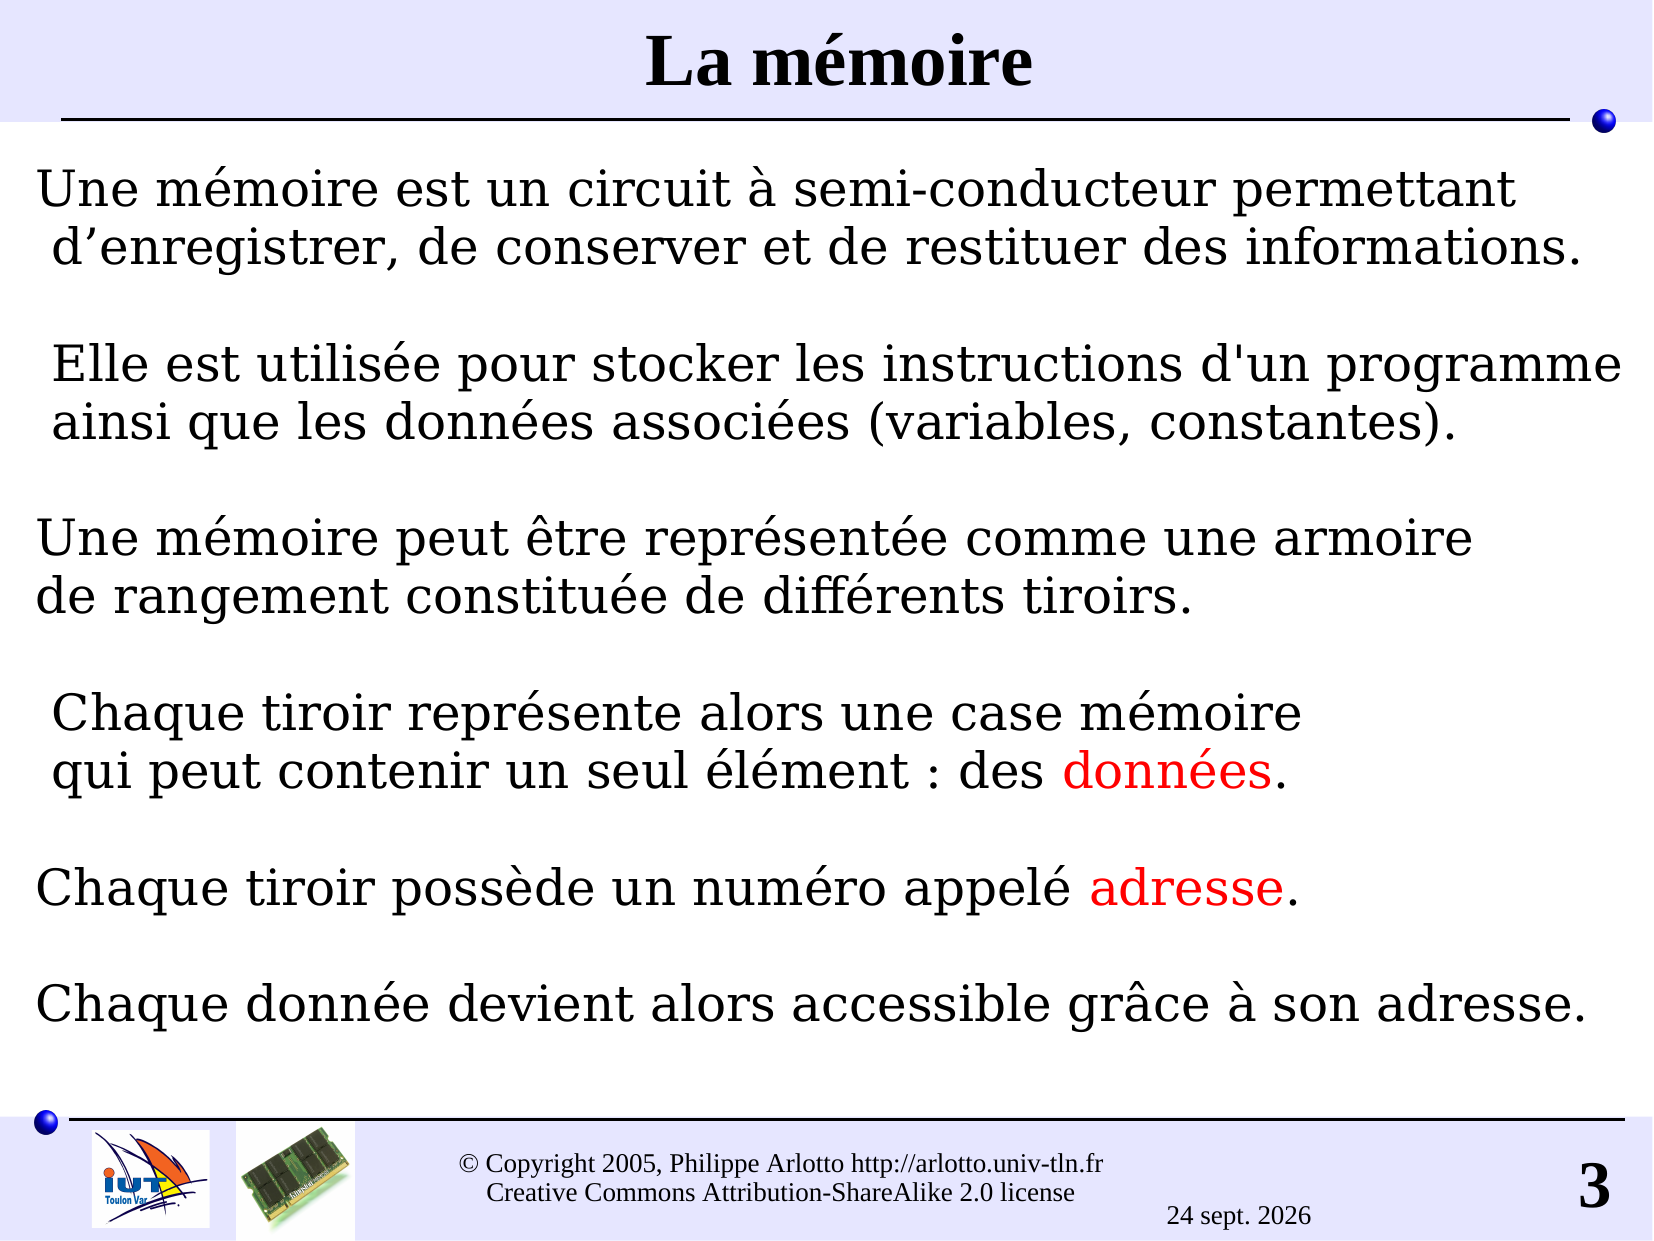

# La mémoire
Une mémoire est un circuit à semi-conducteur permettant
 d’enregistrer, de conserver et de restituer des informations.
 Elle est utilisée pour stocker les instructions d'un programme
 ainsi que les données associées (variables, constantes).
Une mémoire peut être représentée comme une armoire
de rangement constituée de différents tiroirs.
 Chaque tiroir représente alors une case mémoire
 qui peut contenir un seul élément : des données.
Chaque tiroir possède un numéro appelé adresse.
Chaque donnée devient alors accessible grâce à son adresse.